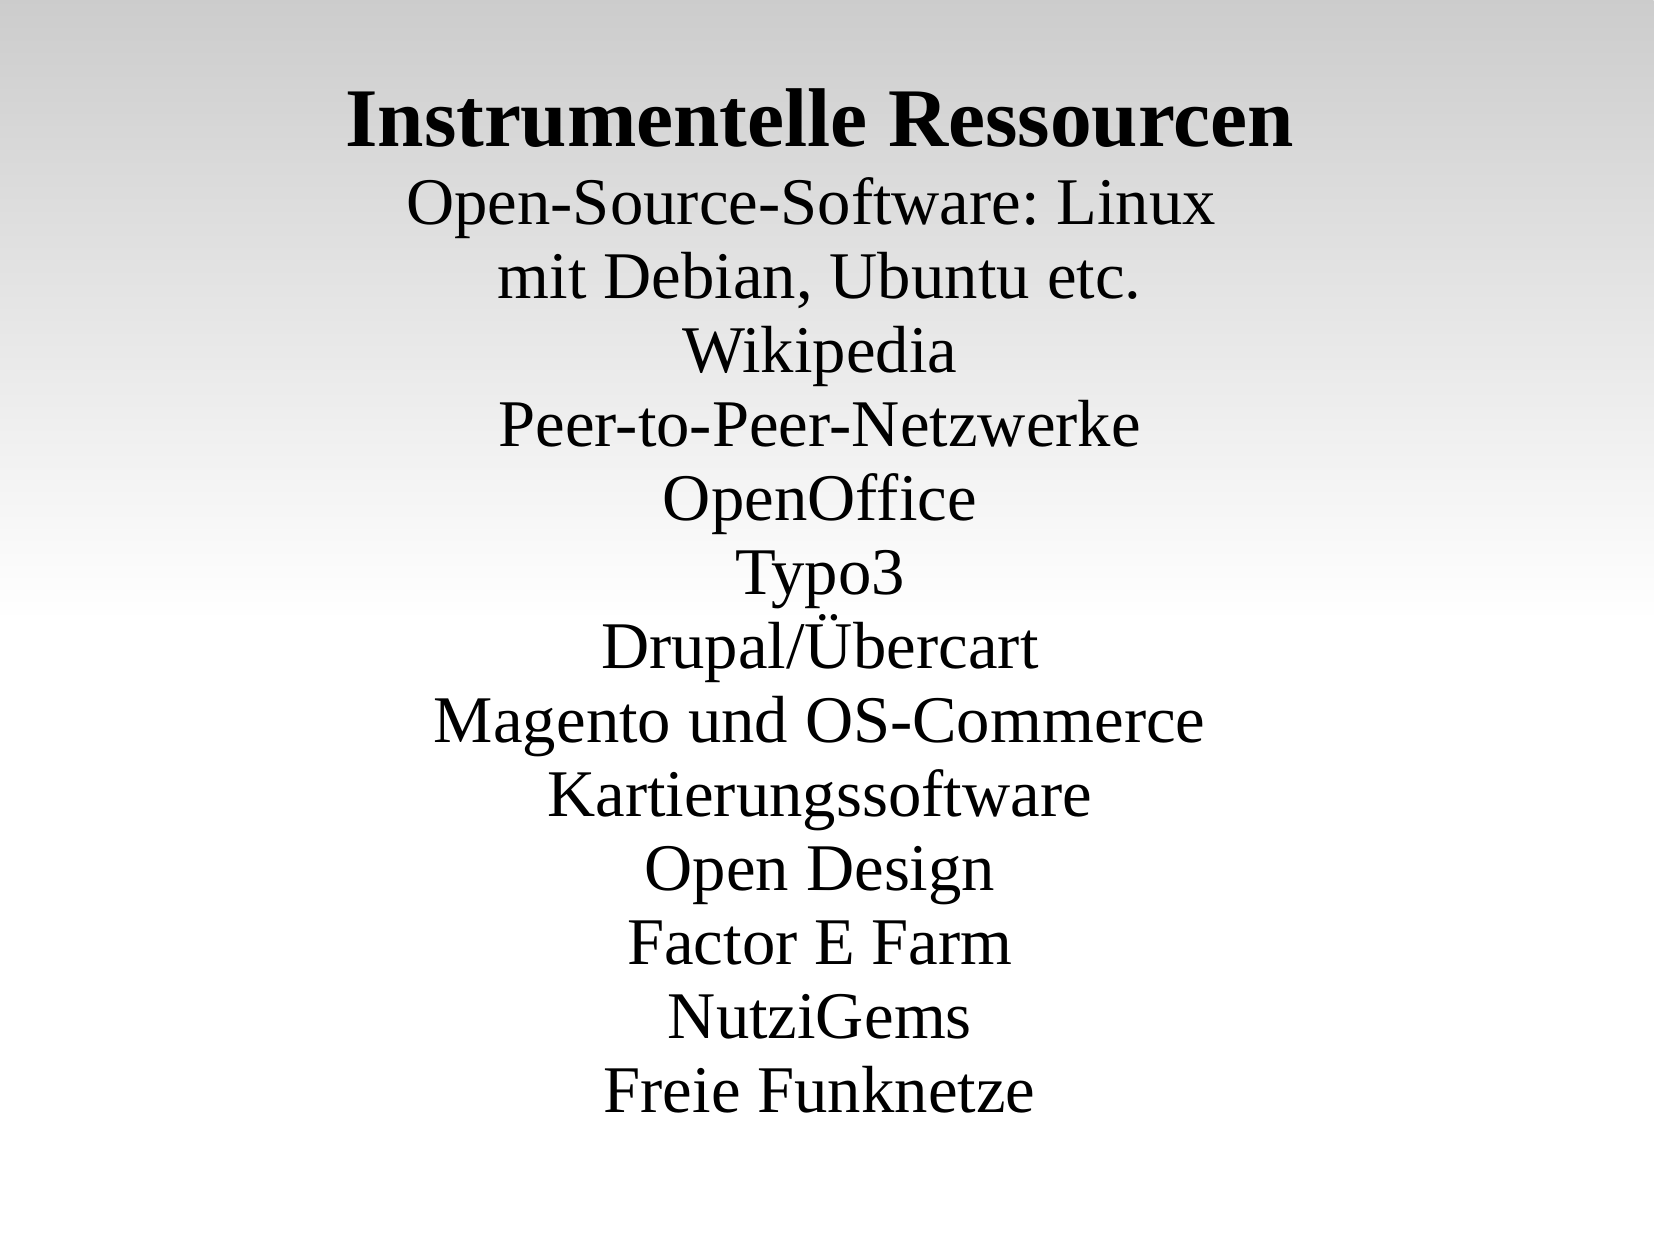

Instrumentelle Ressourcen
Open-Source-Software: Linux
mit Debian, Ubuntu etc.
Wikipedia
Peer-to-Peer-Netzwerke
OpenOffice
Typo3
Drupal/Übercart
Magento und OS-Commerce
Kartierungssoftware
Open Design
Factor E Farm
NutziGems
Freie Funknetze